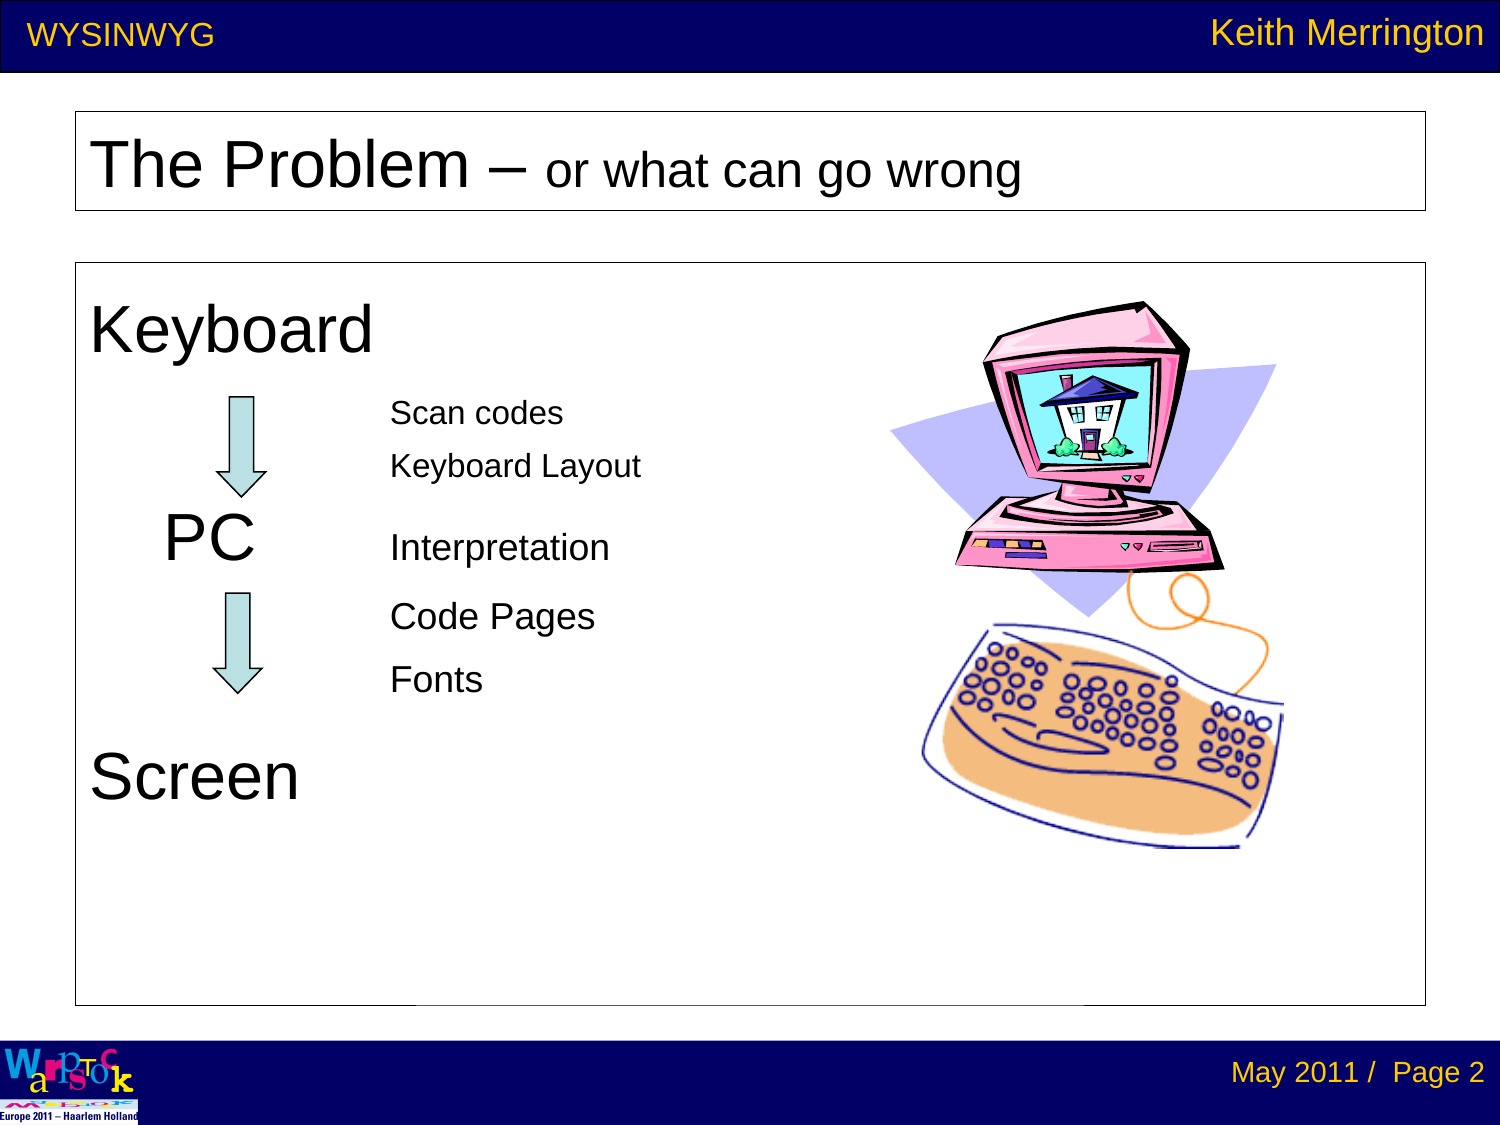

# The Problem – or what can go wrong
Keyboard
			Scan codes
			Keyboard Layout
 PC	Interpretation
			Code Pages
			Fonts
Screen